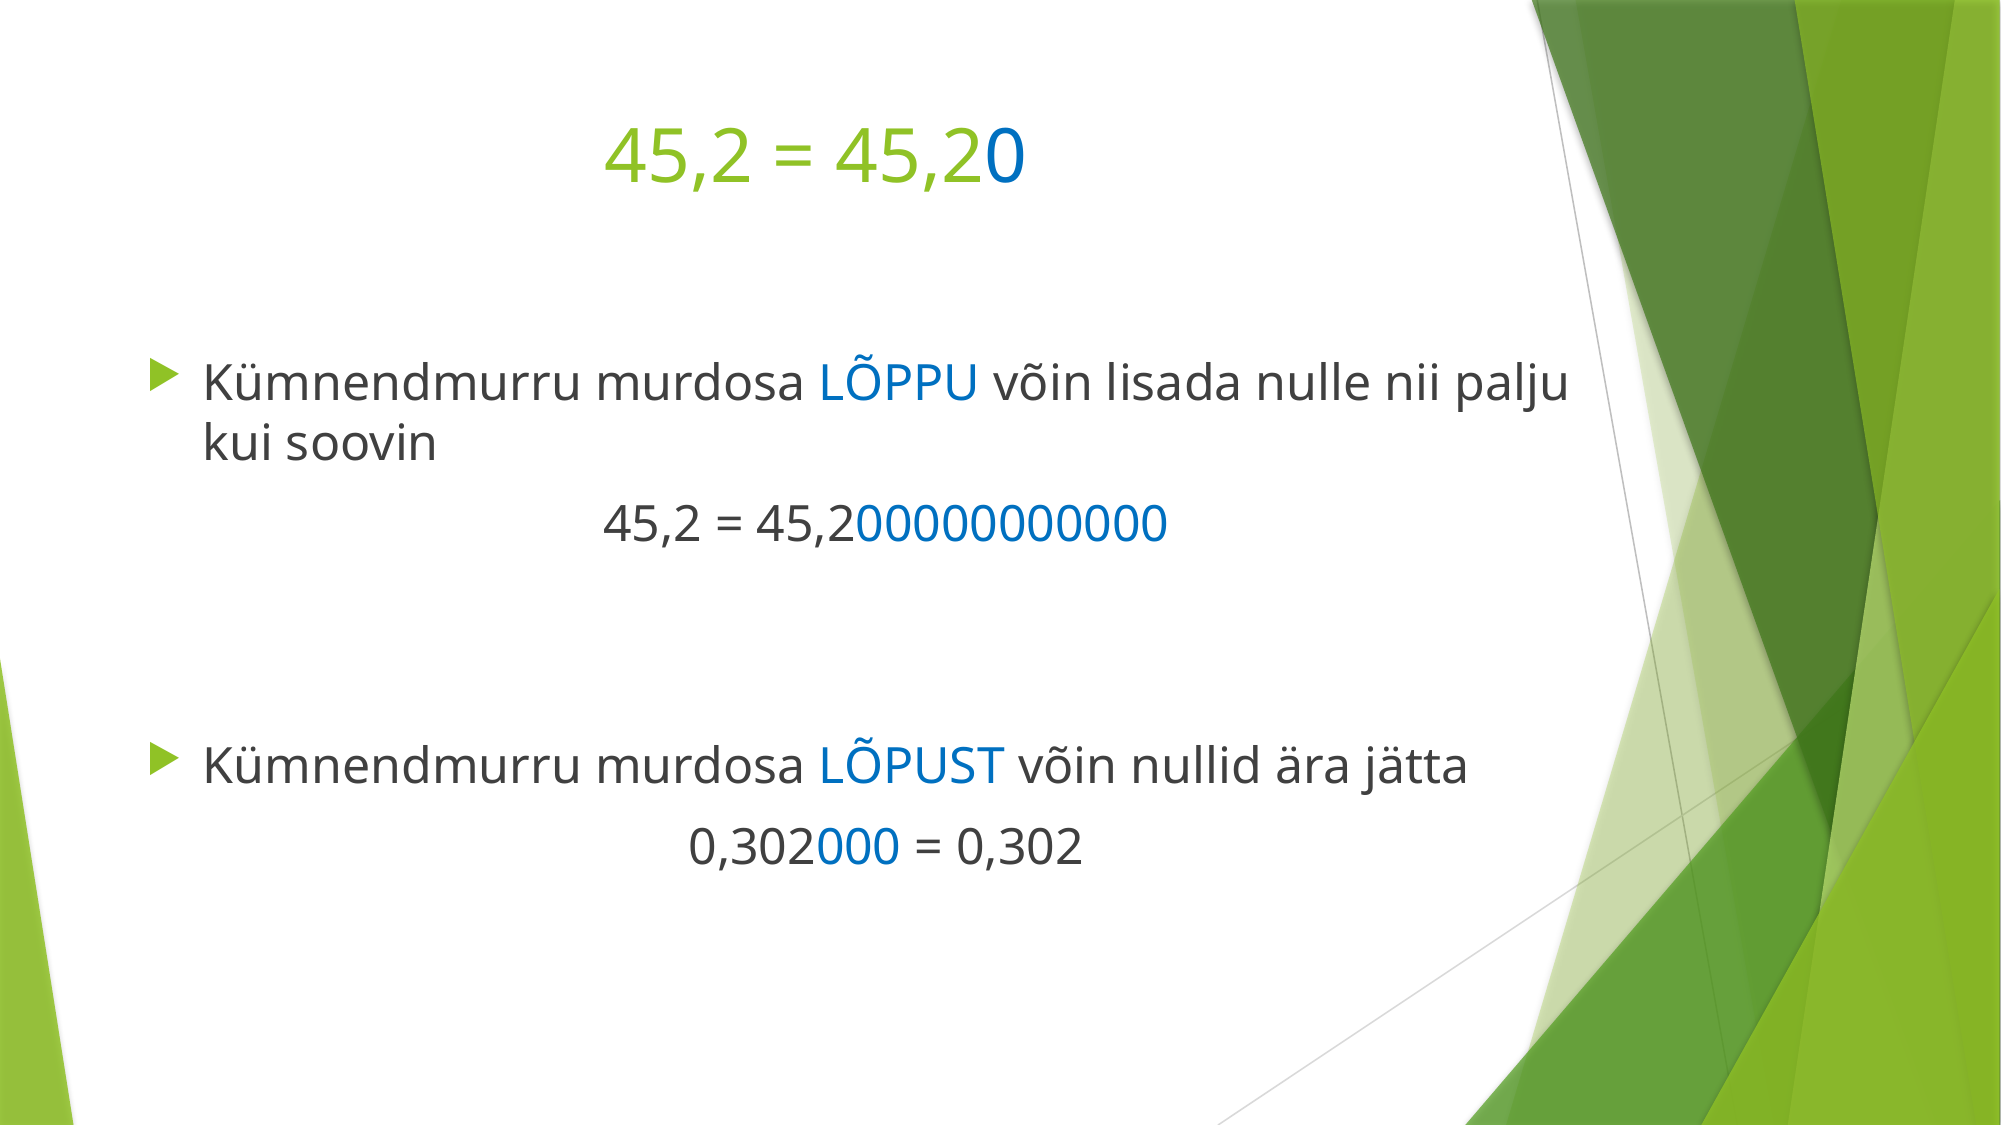

# 45,2 = 45,20
Kümnendmurru murdosa LÕPPU võin lisada nulle nii palju kui soovin
45,2 = 45,200000000000
Kümnendmurru murdosa LÕPUST võin nullid ära jätta
0,302000 = 0,302